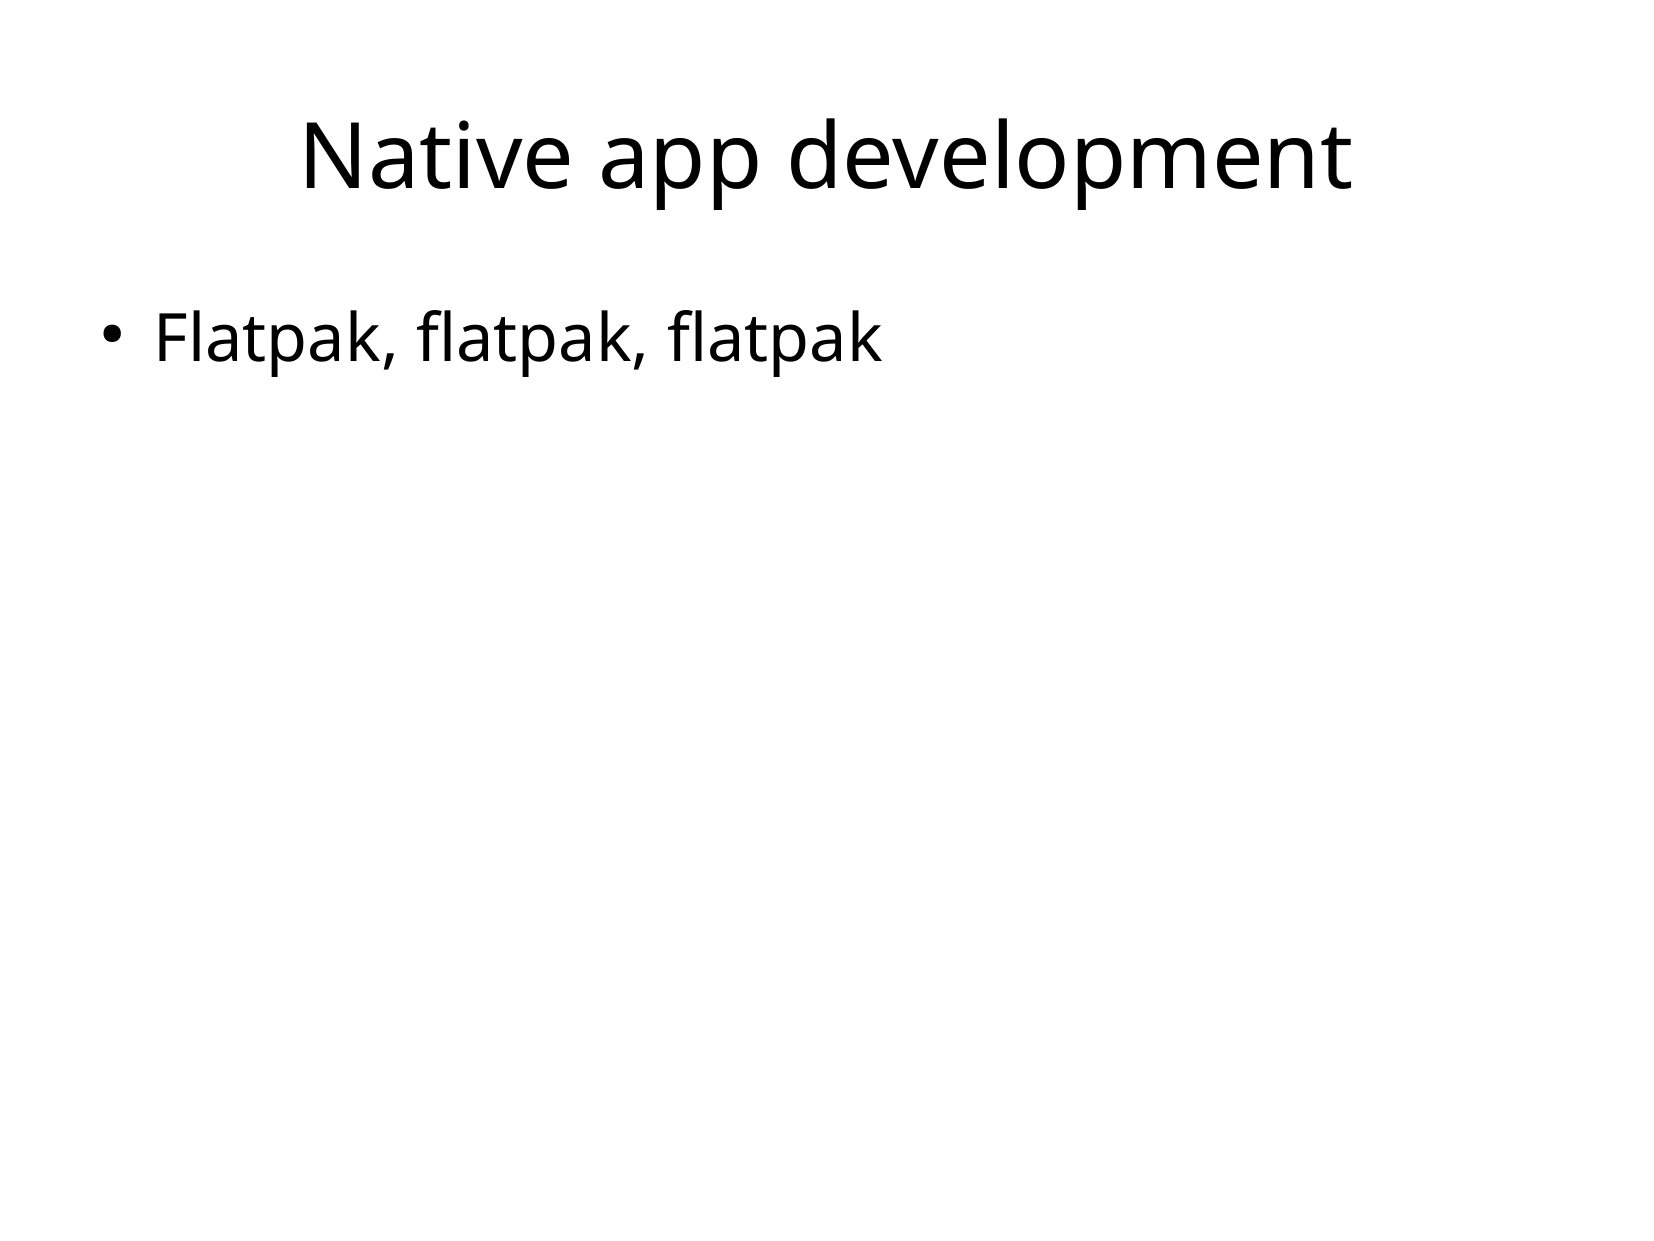

# Native app development
Flatpak, flatpak, flatpak